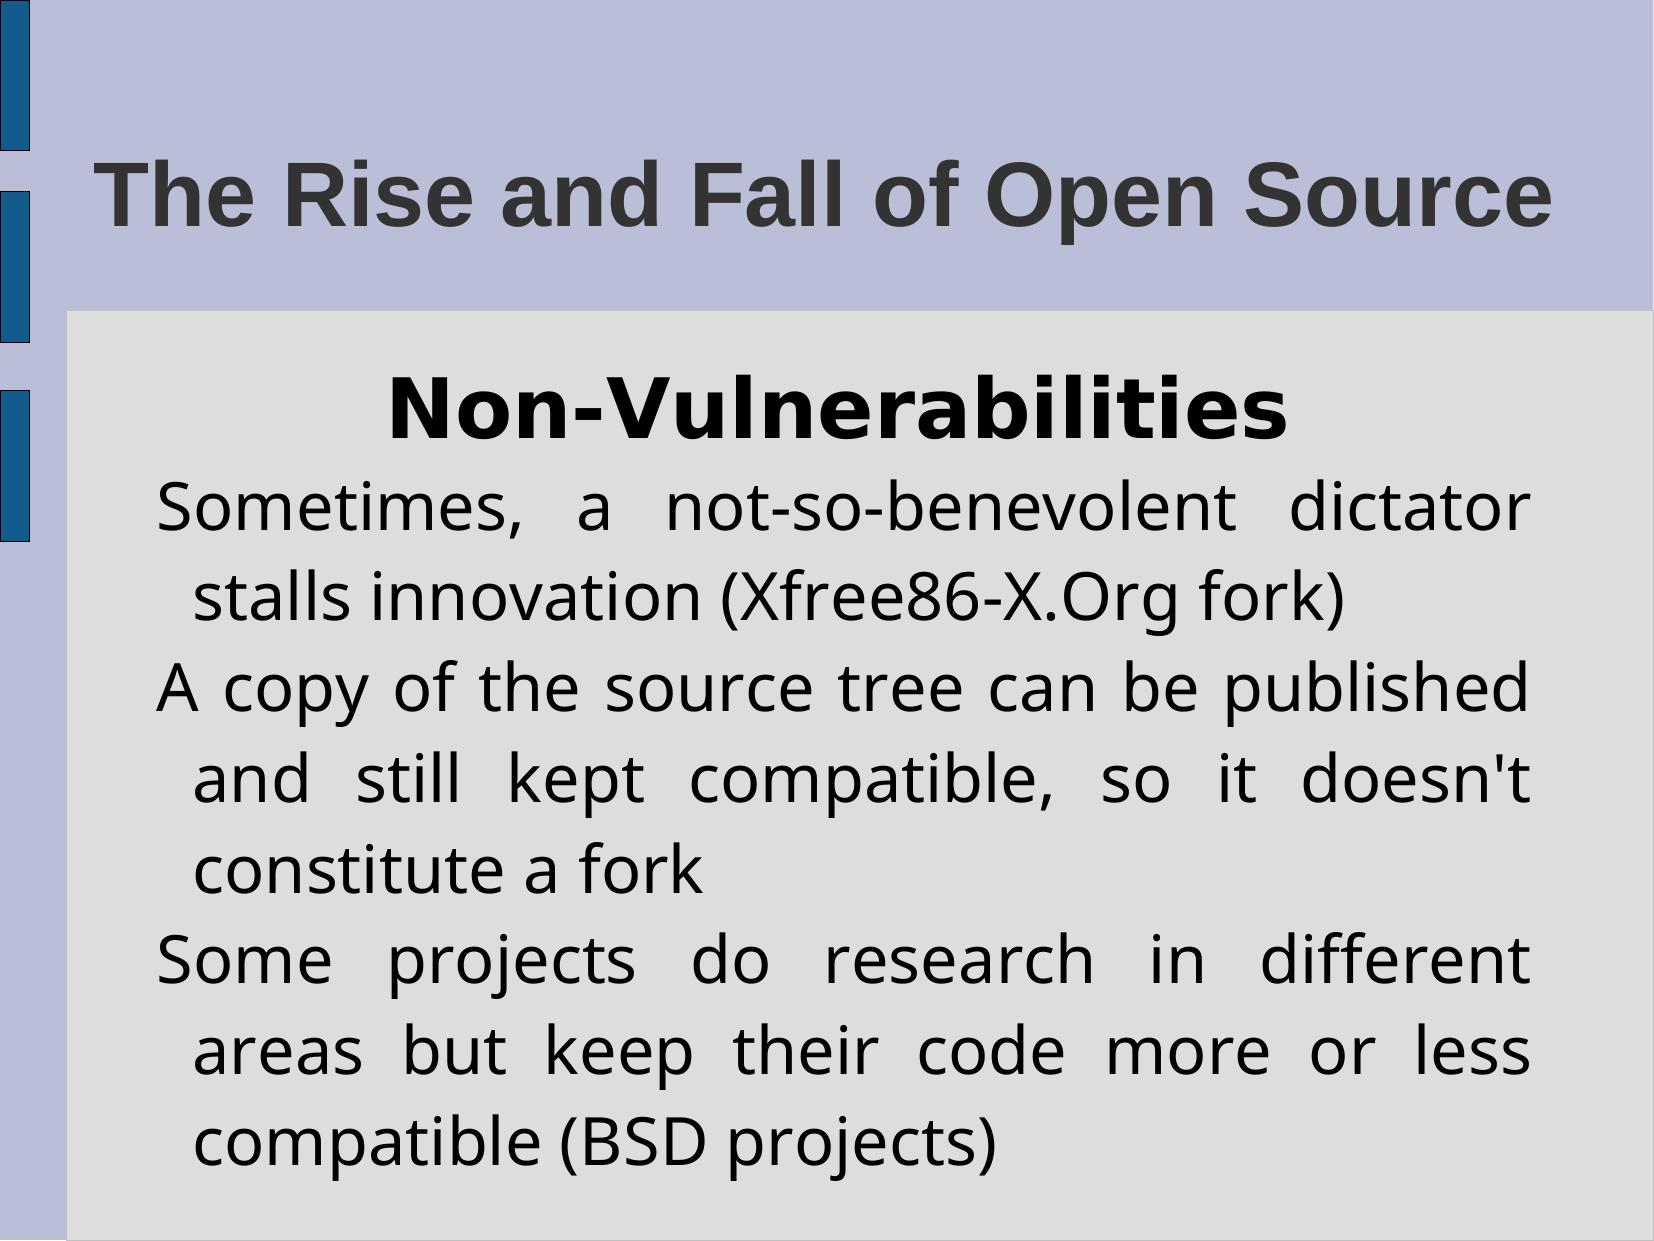

# The Rise and Fall of Open Source
Non-Vulnerabilities
Sometimes, a not-so-benevolent dictator stalls innovation (Xfree86-X.Org fork)
A copy of the source tree can be published and still kept compatible, so it doesn't constitute a fork
Some projects do research in different areas but keep their code more or less compatible (BSD projects)